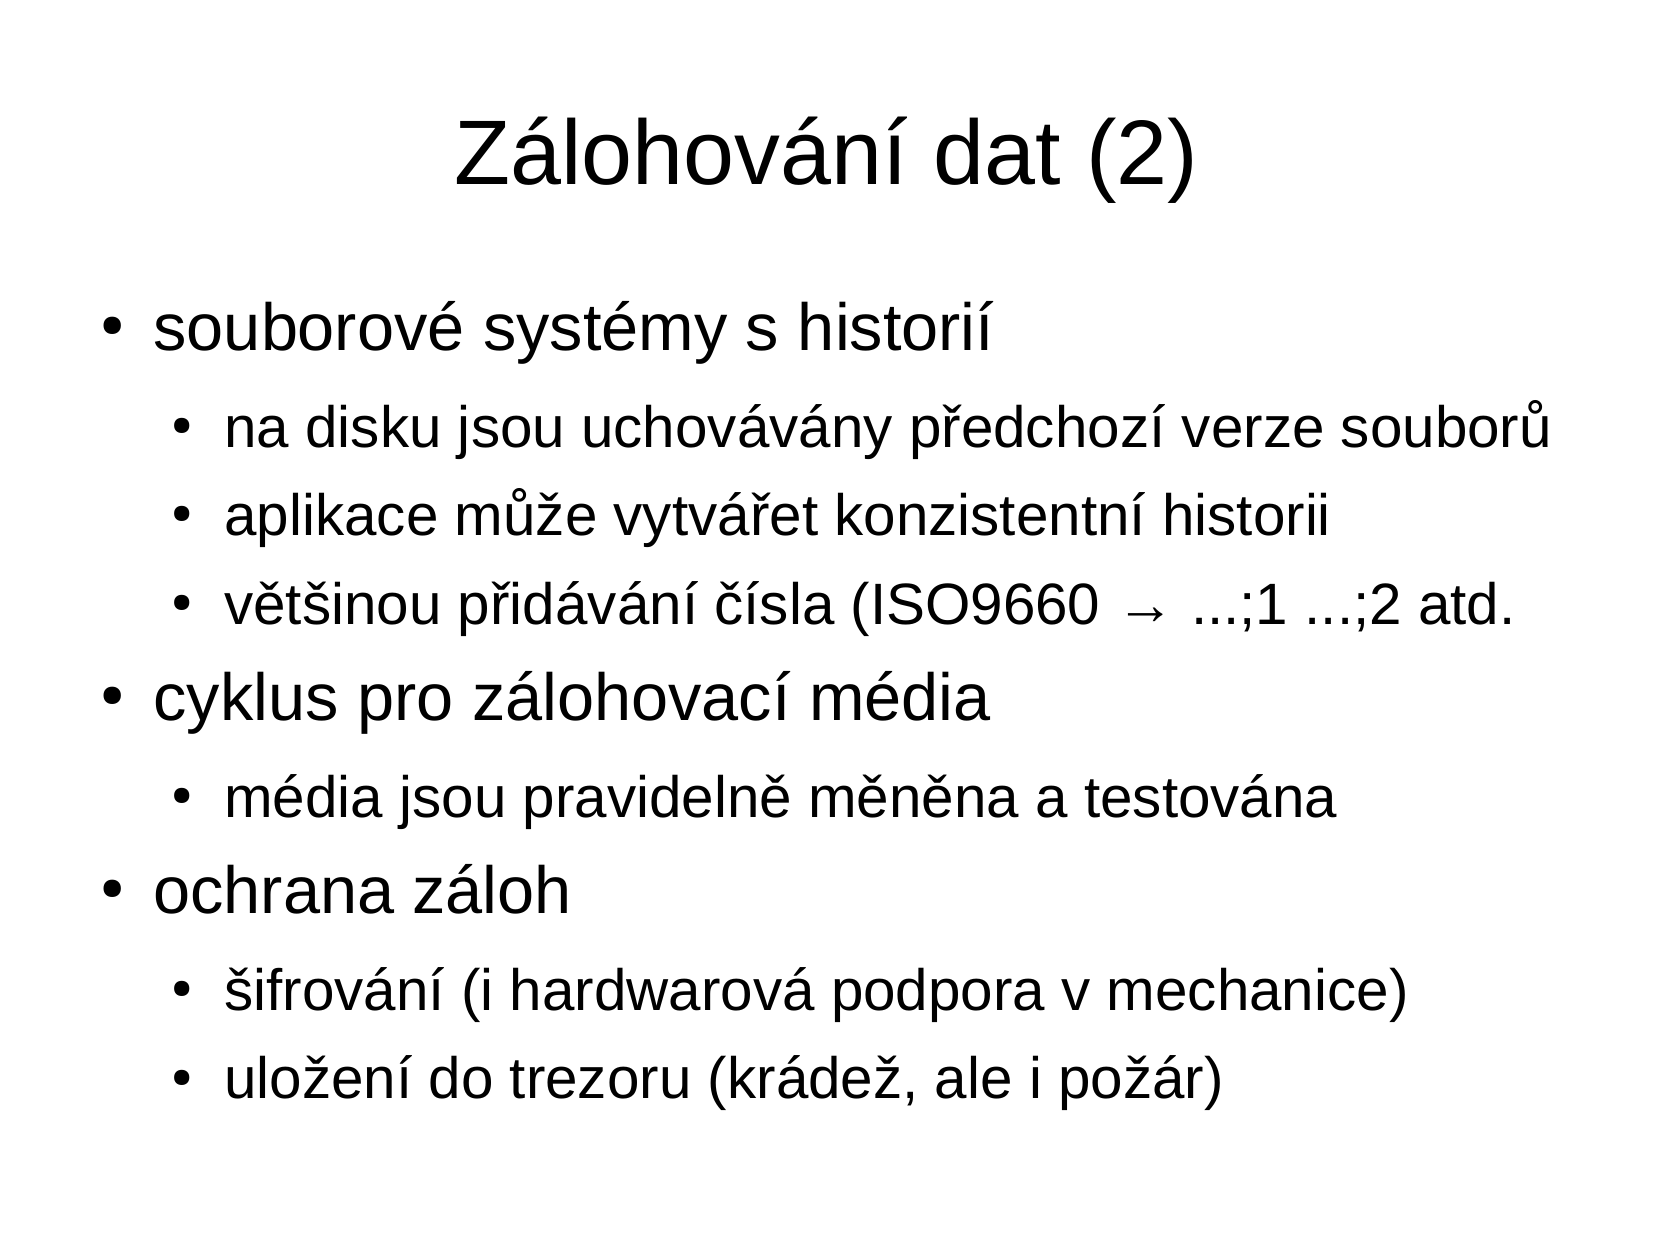

# Zálohování dat (2)
souborové systémy s historií
na disku jsou uchovávány předchozí verze souborů
aplikace může vytvářet konzistentní historii
většinou přidávání čísla (ISO9660 → ...;1 ...;2 atd.
cyklus pro zálohovací média
média jsou pravidelně měněna a testována
ochrana záloh
šifrování (i hardwarová podpora v mechanice)
uložení do trezoru (krádež, ale i požár)